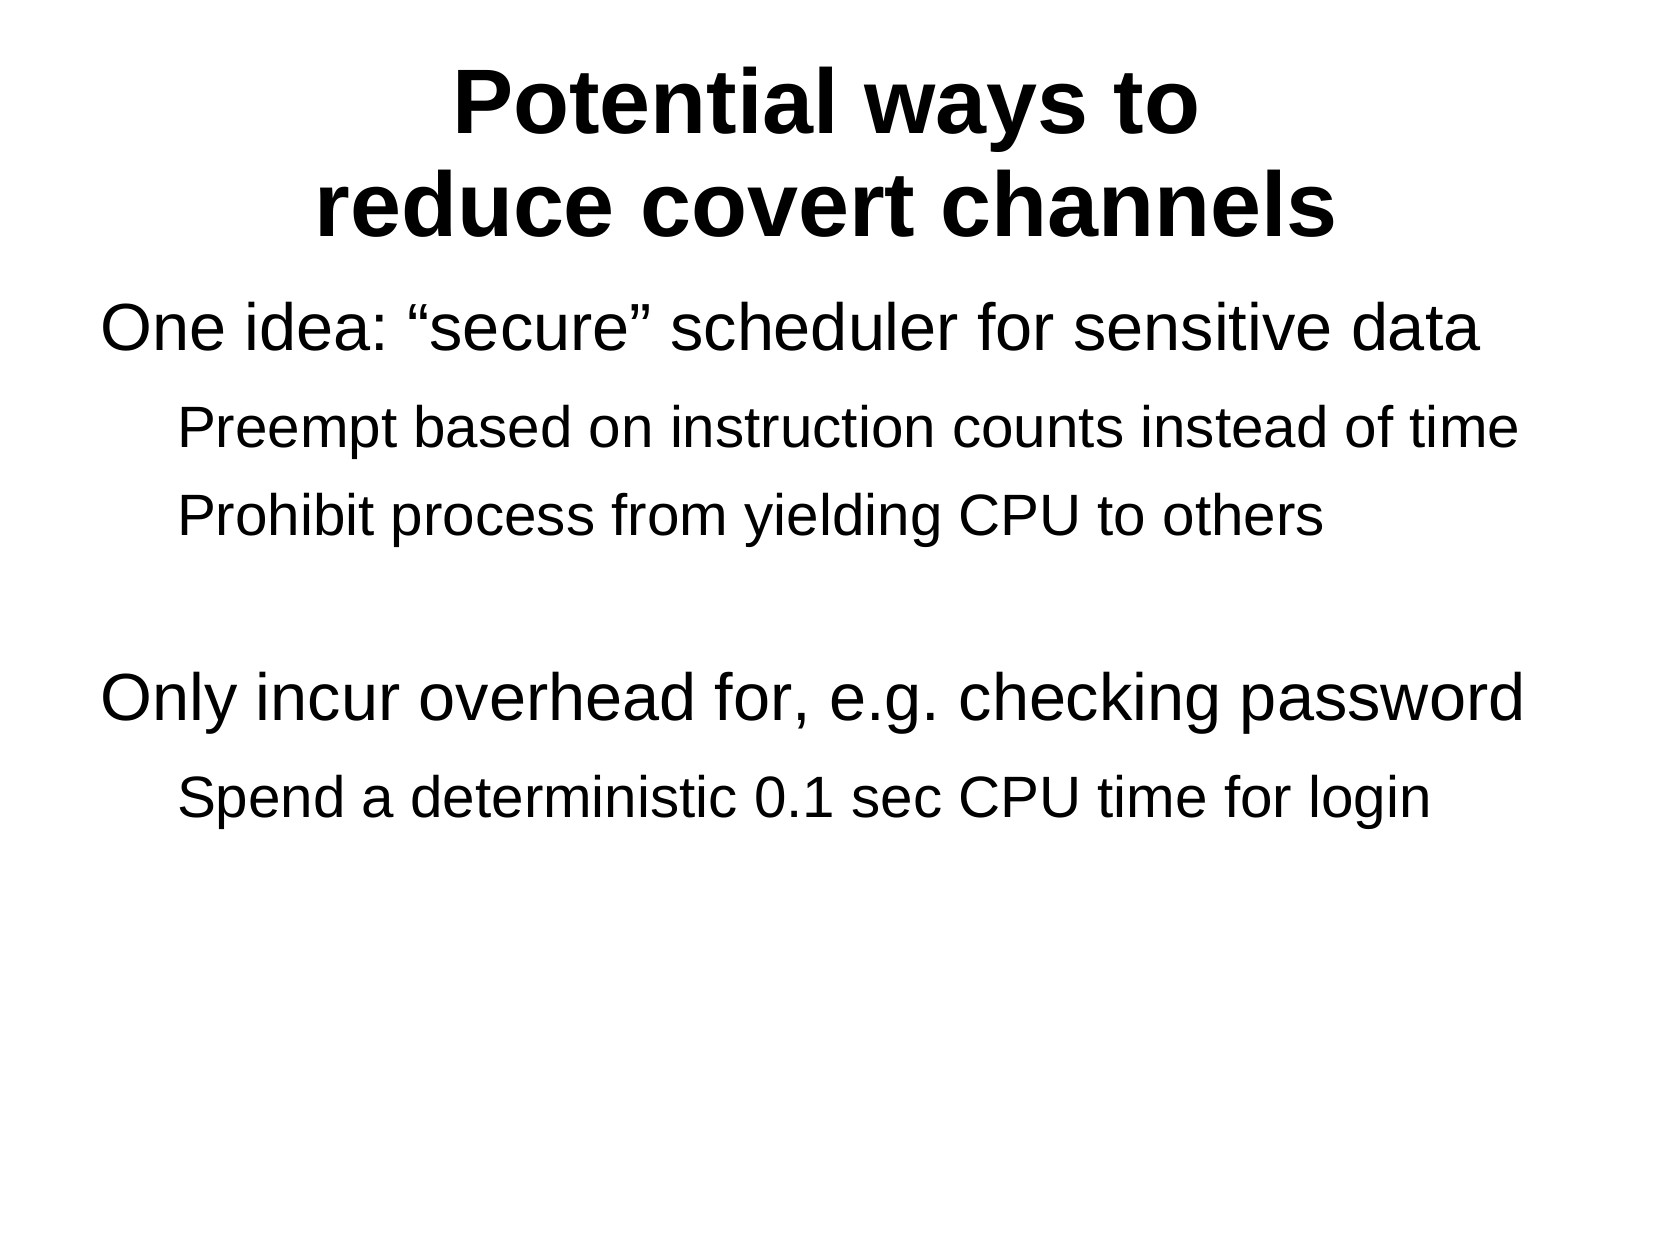

# Potential ways to reduce covert channels
One idea: “secure” scheduler for sensitive data
Preempt based on instruction counts instead of time
Prohibit process from yielding CPU to others
Only incur overhead for, e.g. checking password
Spend a deterministic 0.1 sec CPU time for login